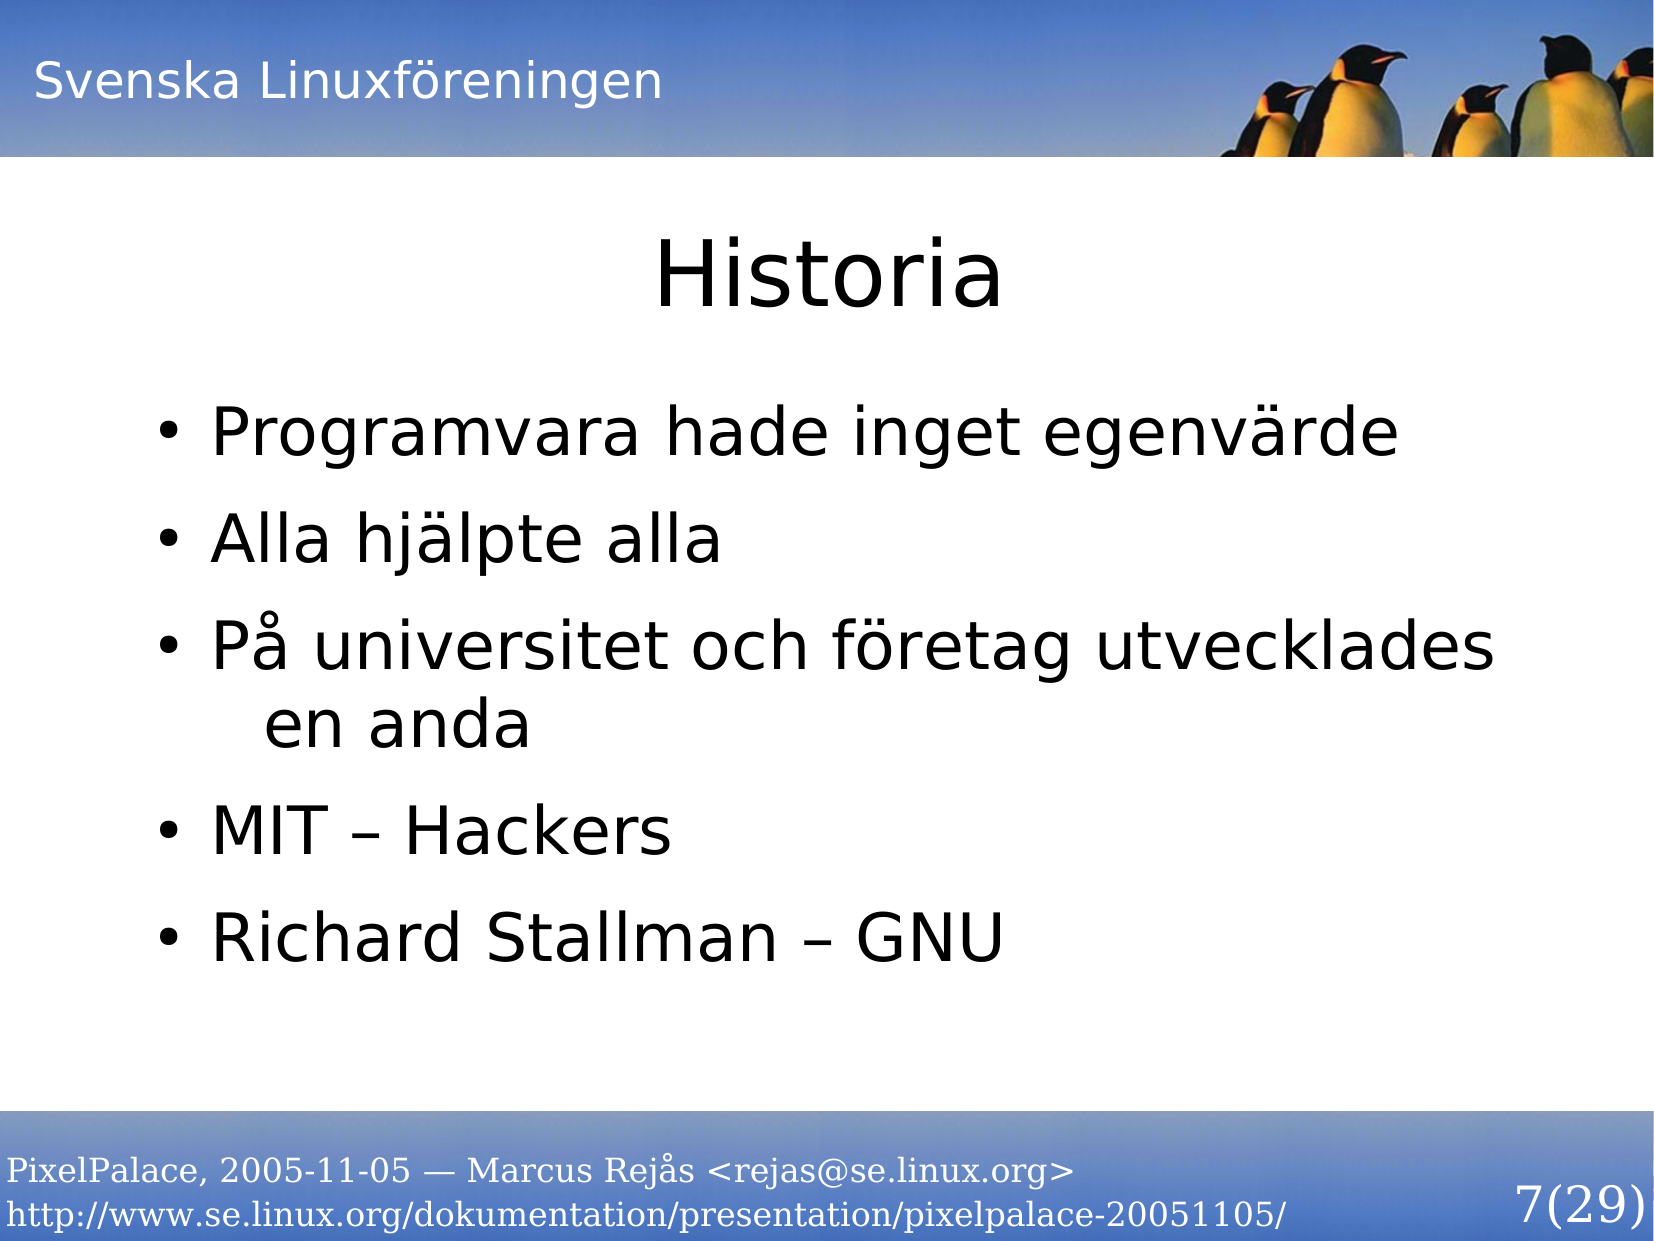

# Historia
Programvara hade inget egenvärde
Alla hjälpte alla
På universitet och företag utvecklades en anda
MIT – Hackers
Richard Stallman – GNU